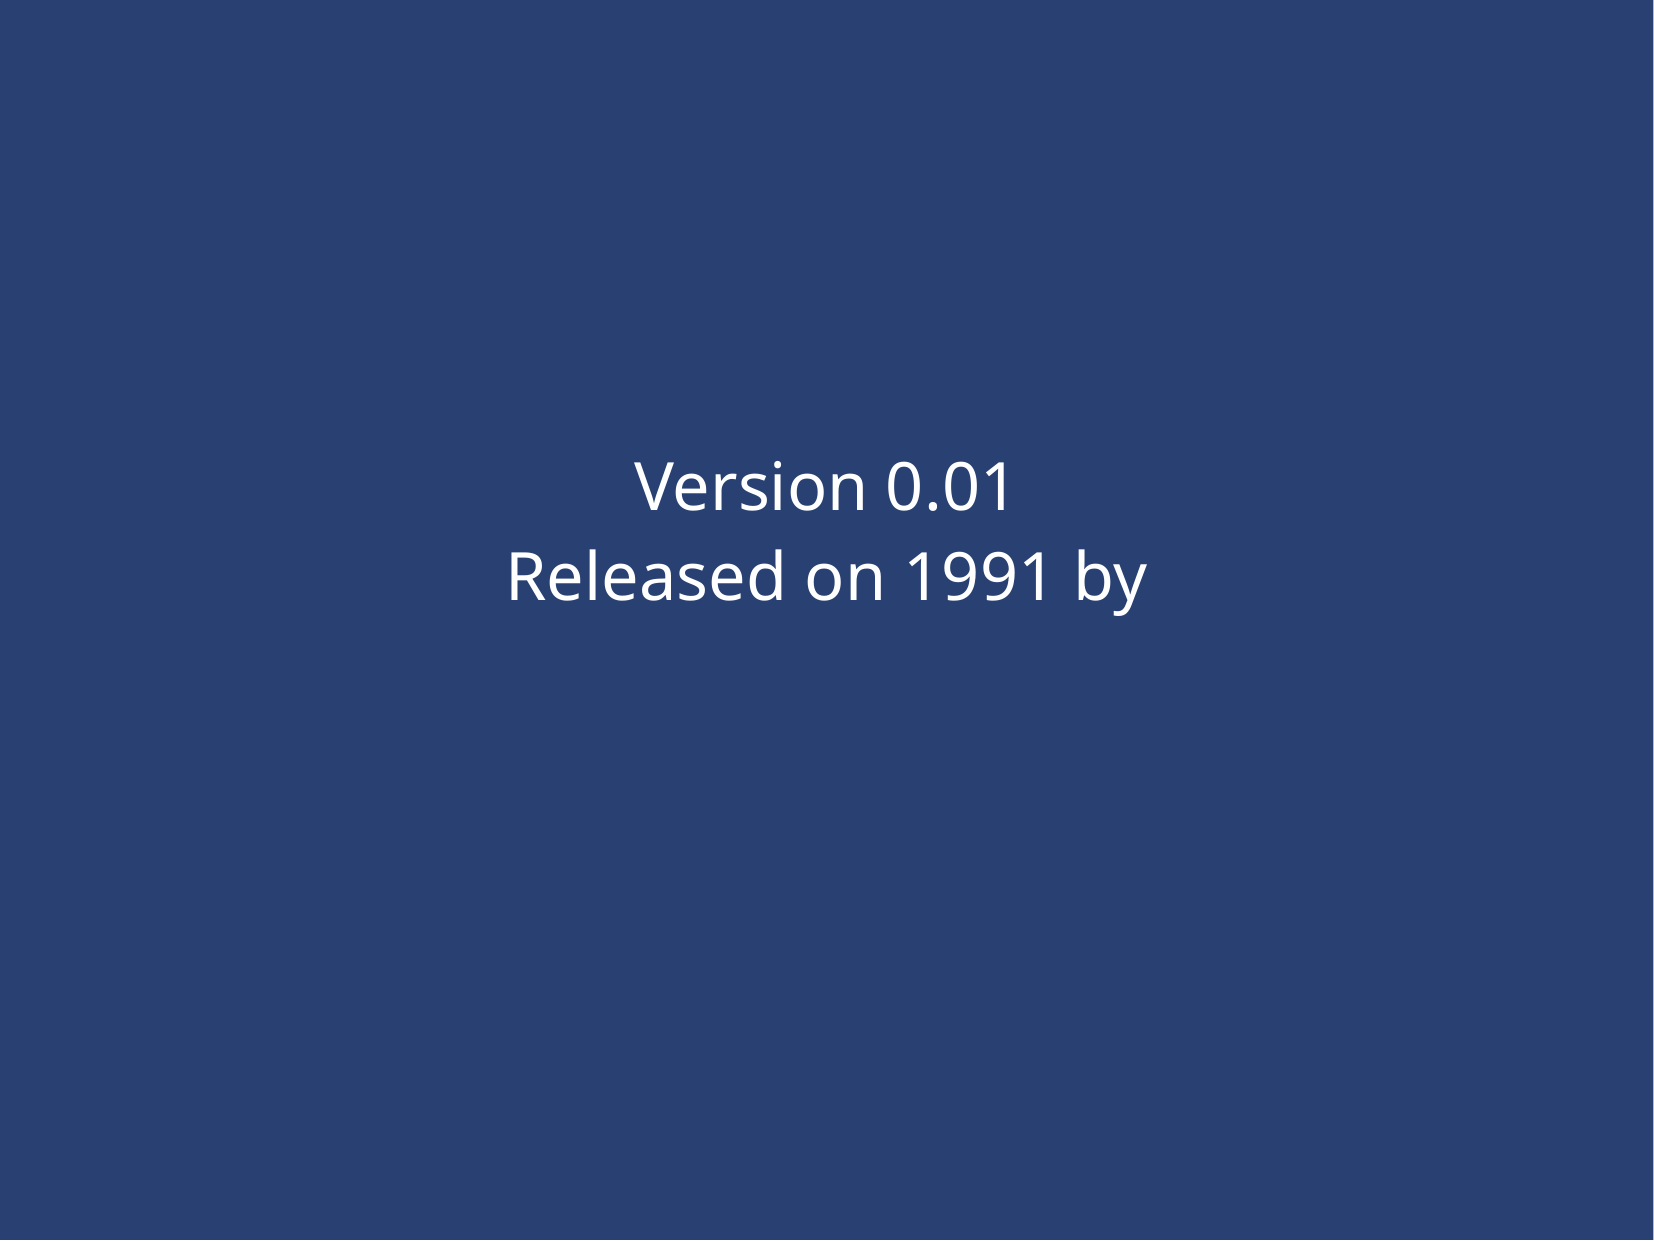

# Version 0.01
Released on 1991 by